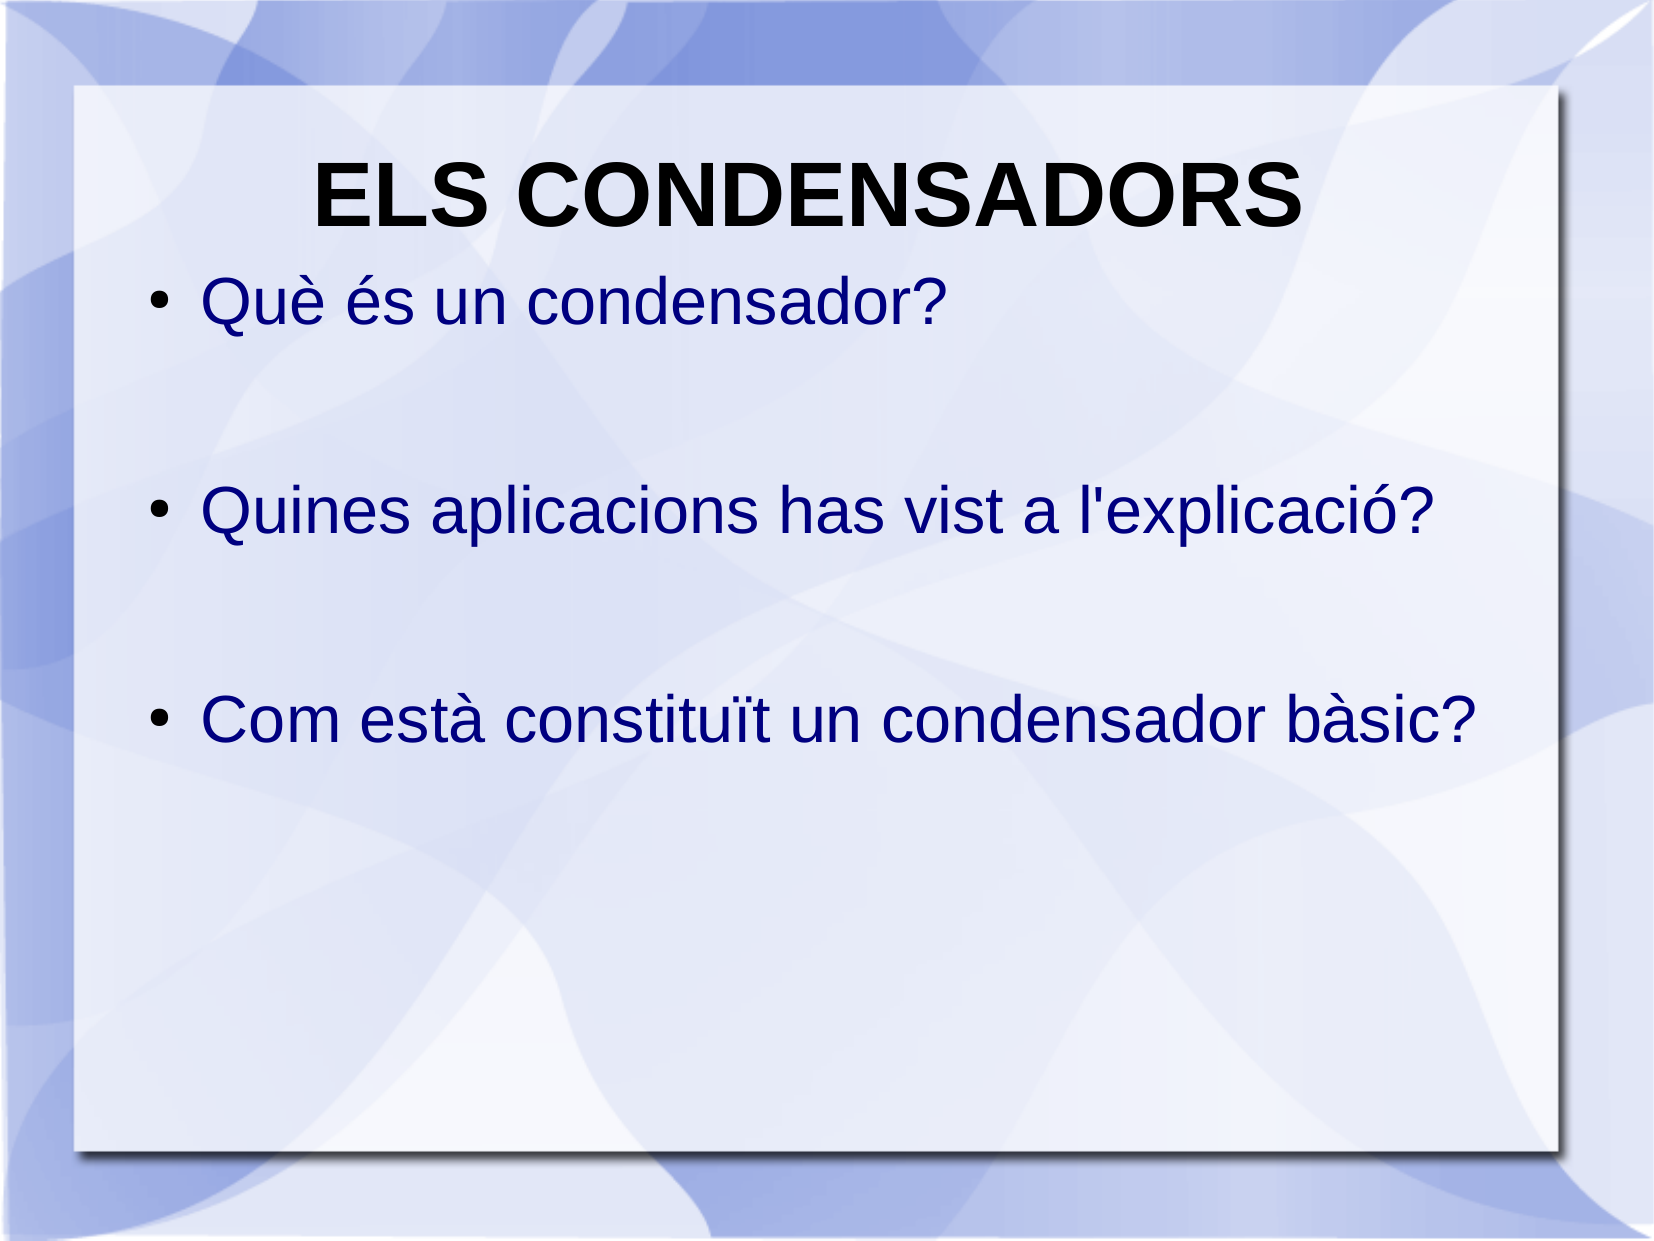

# ELS CONDENSADORS
Què és un condensador?
Quines aplicacions has vist a l'explicació?
Com està constituït un condensador bàsic?